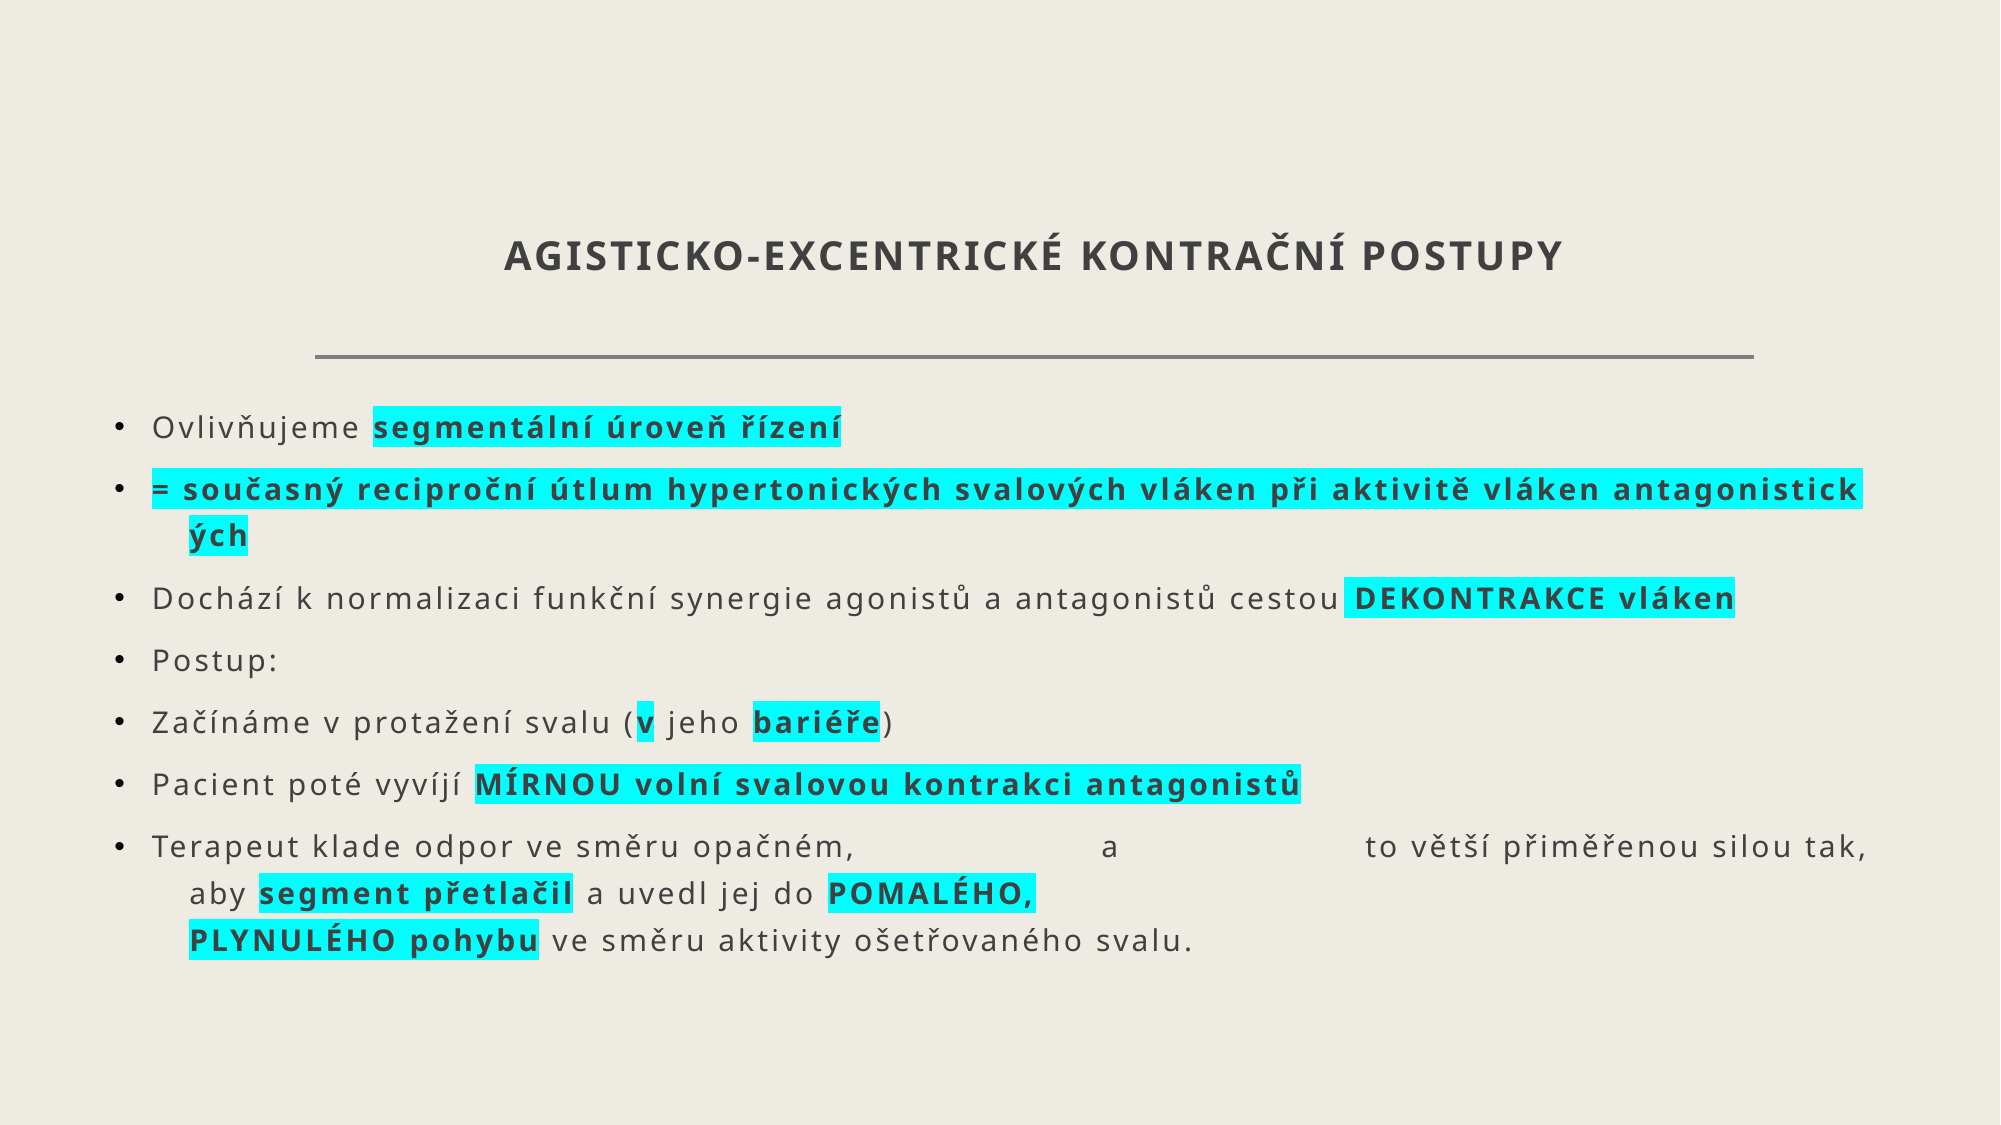

# AGISTICKO-EXCENTRICKÉ KONTRAČNÍ POSTUPY
Ovlivňujeme segmentální úroveň řízení
= současný reciproční útlum hypertonických svalových vláken při aktivitě vláken antagonistických
Dochází k normalizaci funkční synergie agonistů a antagonistů cestou DEKONTRAKCE vláken
Postup:
Začínáme v protažení svalu (v jeho bariéře)
Pacient poté vyvíjí MÍRNOU volní svalovou kontrakci antagonistů
Terapeut klade odpor ve směru opačném, a to větší přiměřenou silou tak, aby segment přetlačil a uvedl jej do POMALÉHO, PLYNULÉHO pohybu ve směru aktivity ošetřovaného svalu.